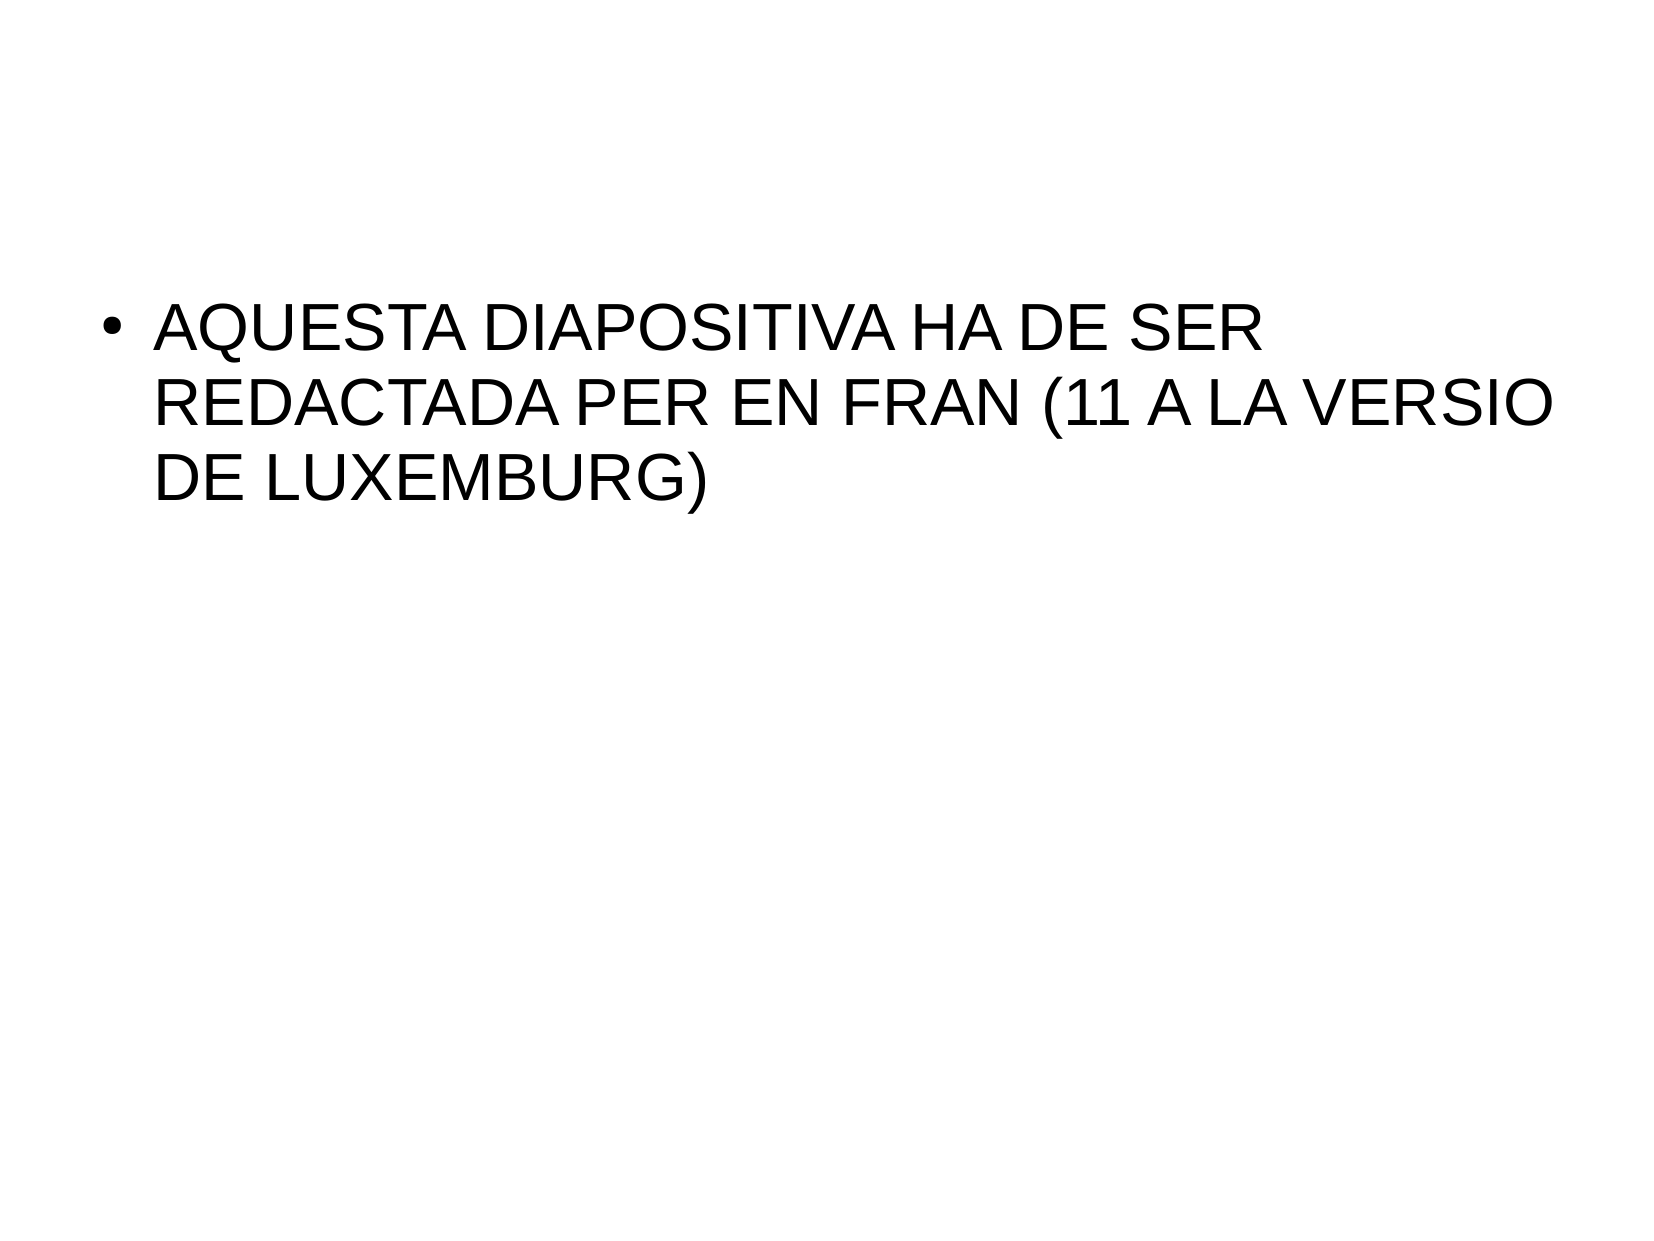

#
AQUESTA DIAPOSITIVA HA DE SER REDACTADA PER EN FRAN (11 A LA VERSIO DE LUXEMBURG)